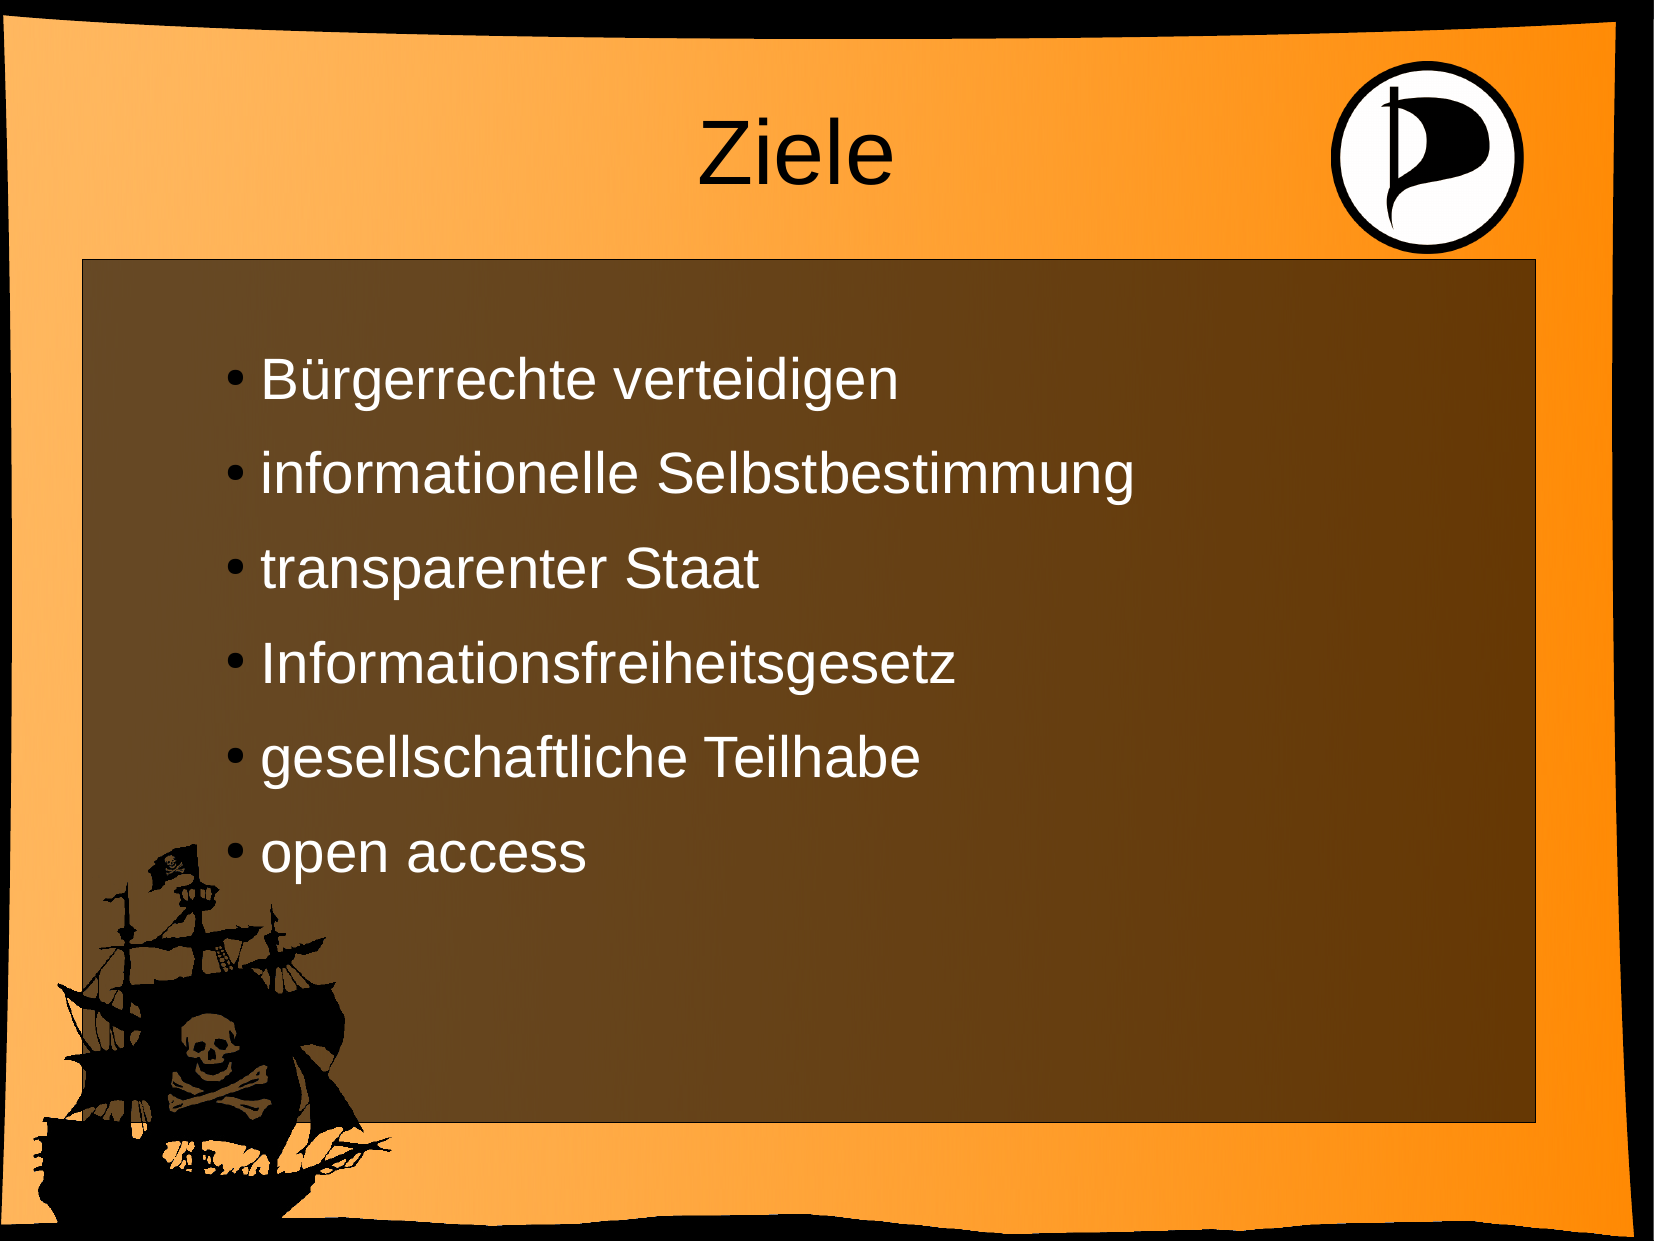

# Ziele
Bürgerrechte verteidigen
informationelle Selbstbestimmung
transparenter Staat
Informationsfreiheitsgesetz
gesellschaftliche Teilhabe
open access